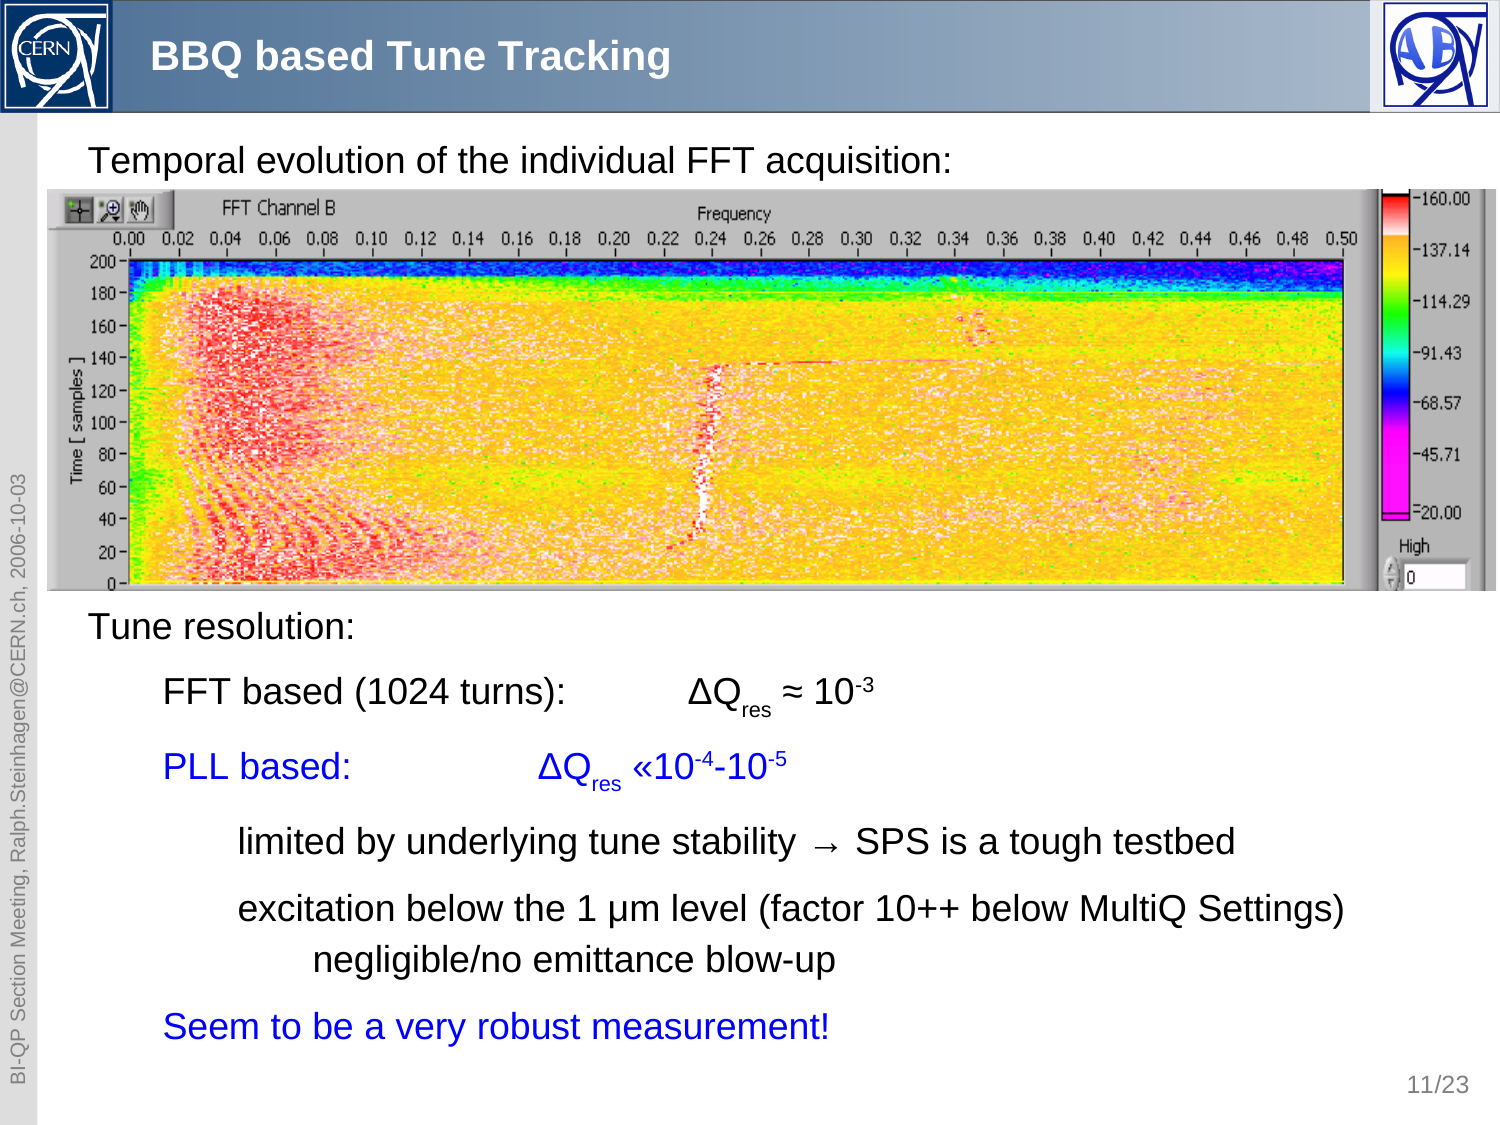

# BBQ based Tune Tracking
Temporal evolution of the individual FFT acquisition:
Tune resolution:
FFT based (1024 turns): 	ΔQres ≈ 10-3
PLL based:		ΔQres «10-4-10-5
limited by underlying tune stability → SPS is a tough testbed
excitation below the 1 μm level (factor 10++ below MultiQ Settings)
negligible/no emittance blow-up
Seem to be a very robust measurement!